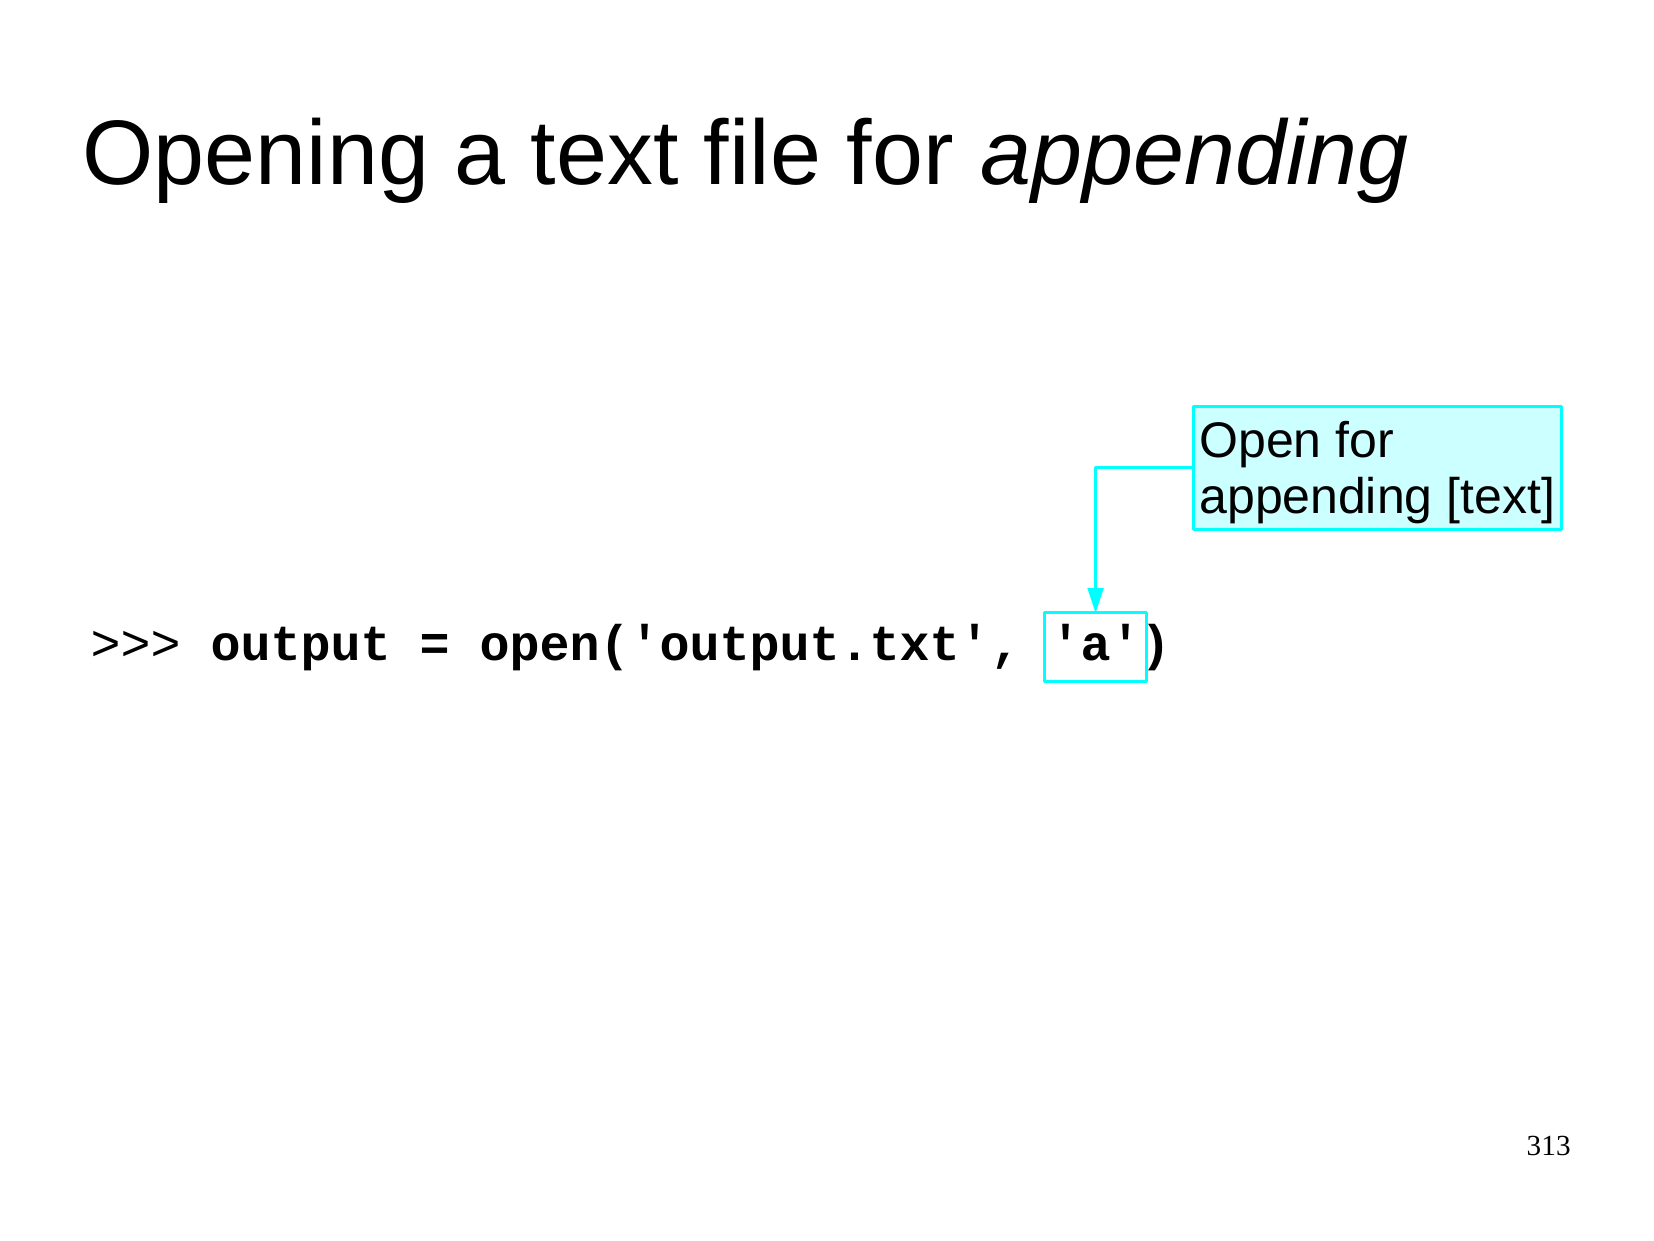

# Opening a text file for appending
Open for
appending [text]
>>>
output
=
open
(
'output.txt'
,
'a'
)
313